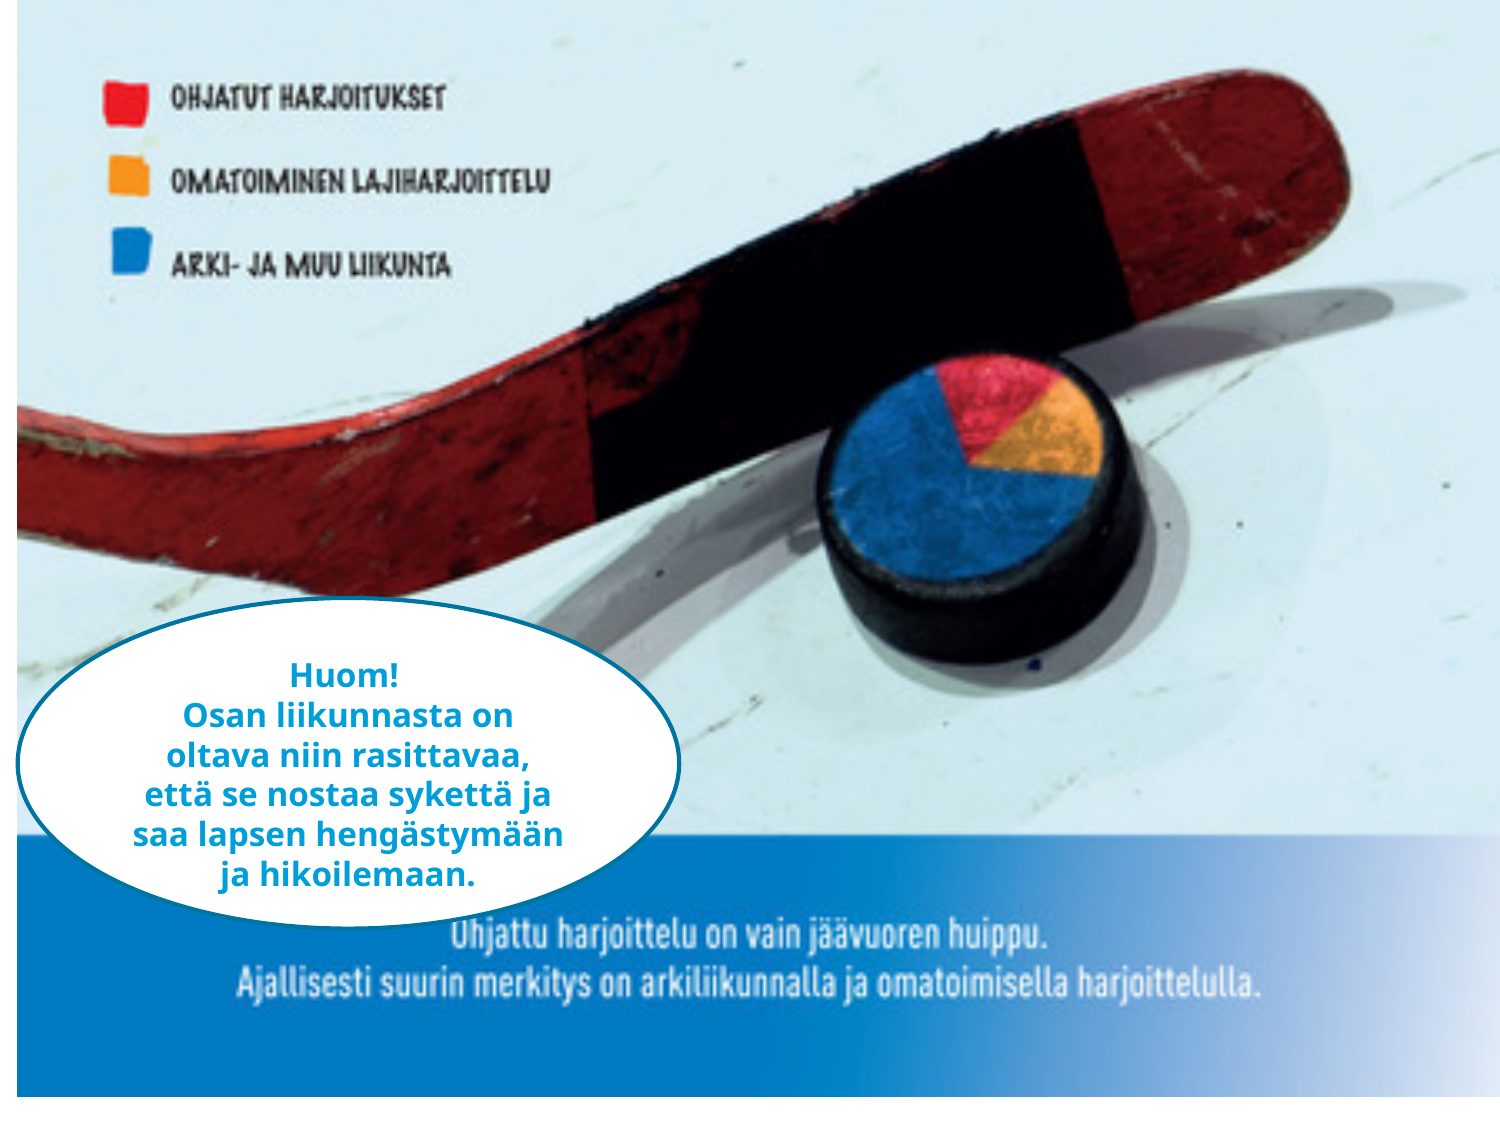

#
Huom!
Osan liikunnasta on oltava niin rasittavaa, että se nostaa sykettä ja saa lapsen hengästymään ja hikoilemaan.